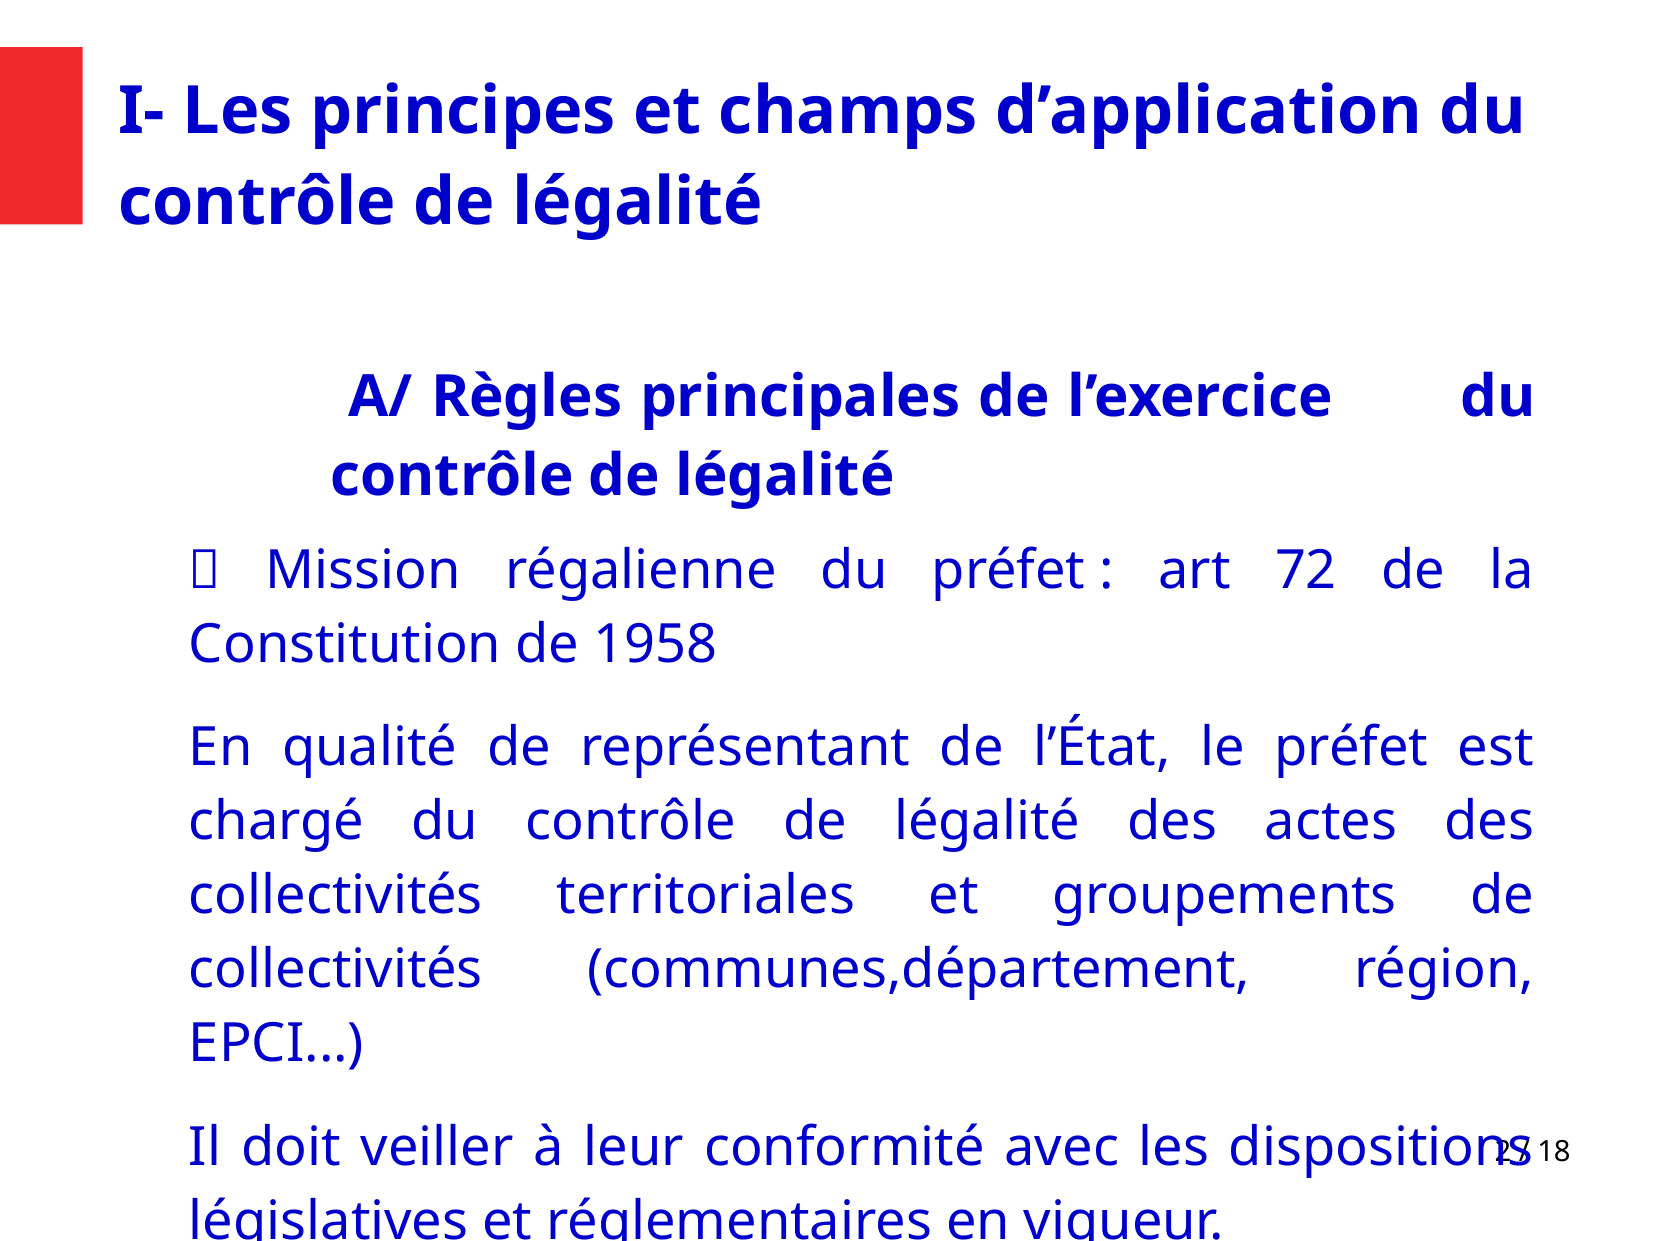

# I- Les principes et champs d’application du contrôle de légalité
 A/ Règles principales de l’exercice 	du contrôle de légalité
 Mission régalienne du préfet : art 72 de la Constitution de 1958
En qualité de représentant de l’État, le préfet est chargé du contrôle de légalité des actes des collectivités territoriales et groupements de collectivités (communes,département, région, EPCI...)
Il doit veiller à leur conformité avec les dispositions législatives et réglementaires en vigueur.
2